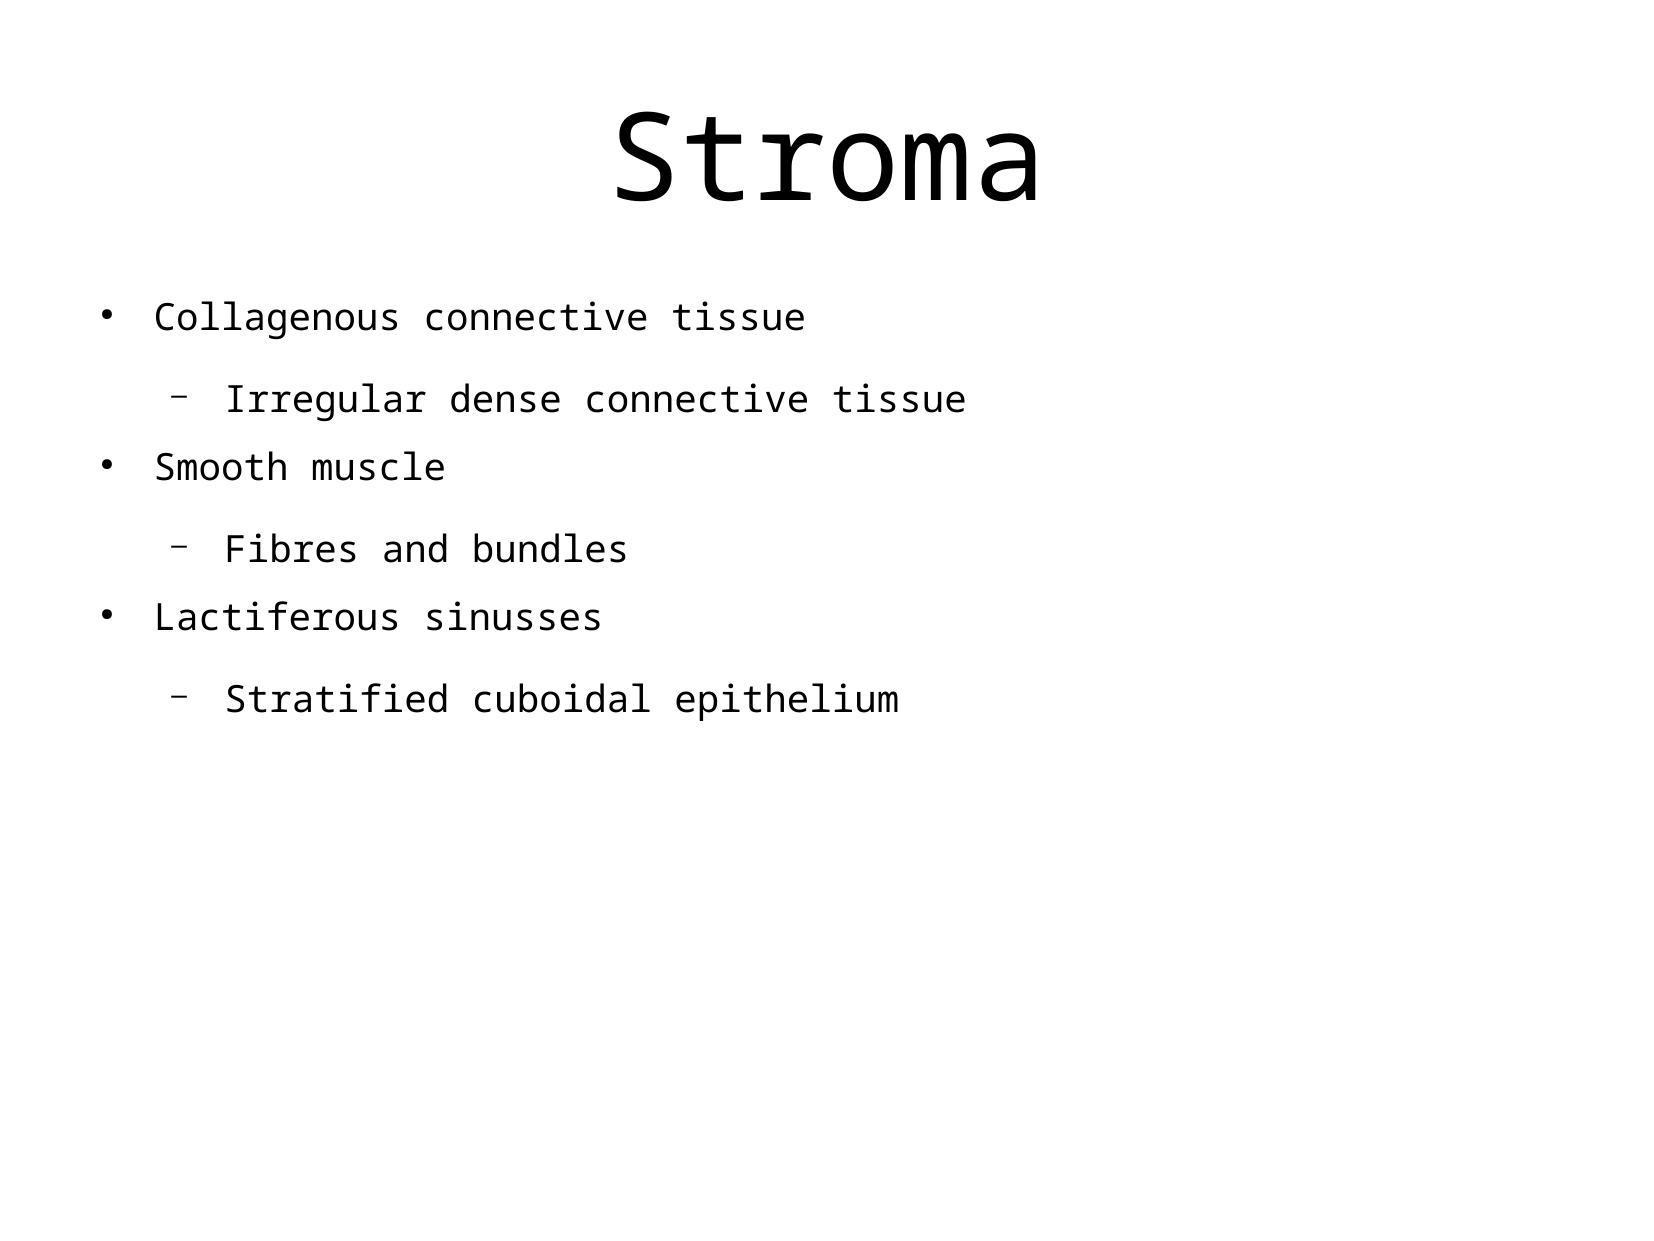

# Stroma
Collagenous connective tissue
Irregular dense connective tissue
Smooth muscle
Fibres and bundles
Lactiferous sinusses
Stratified cuboidal epithelium